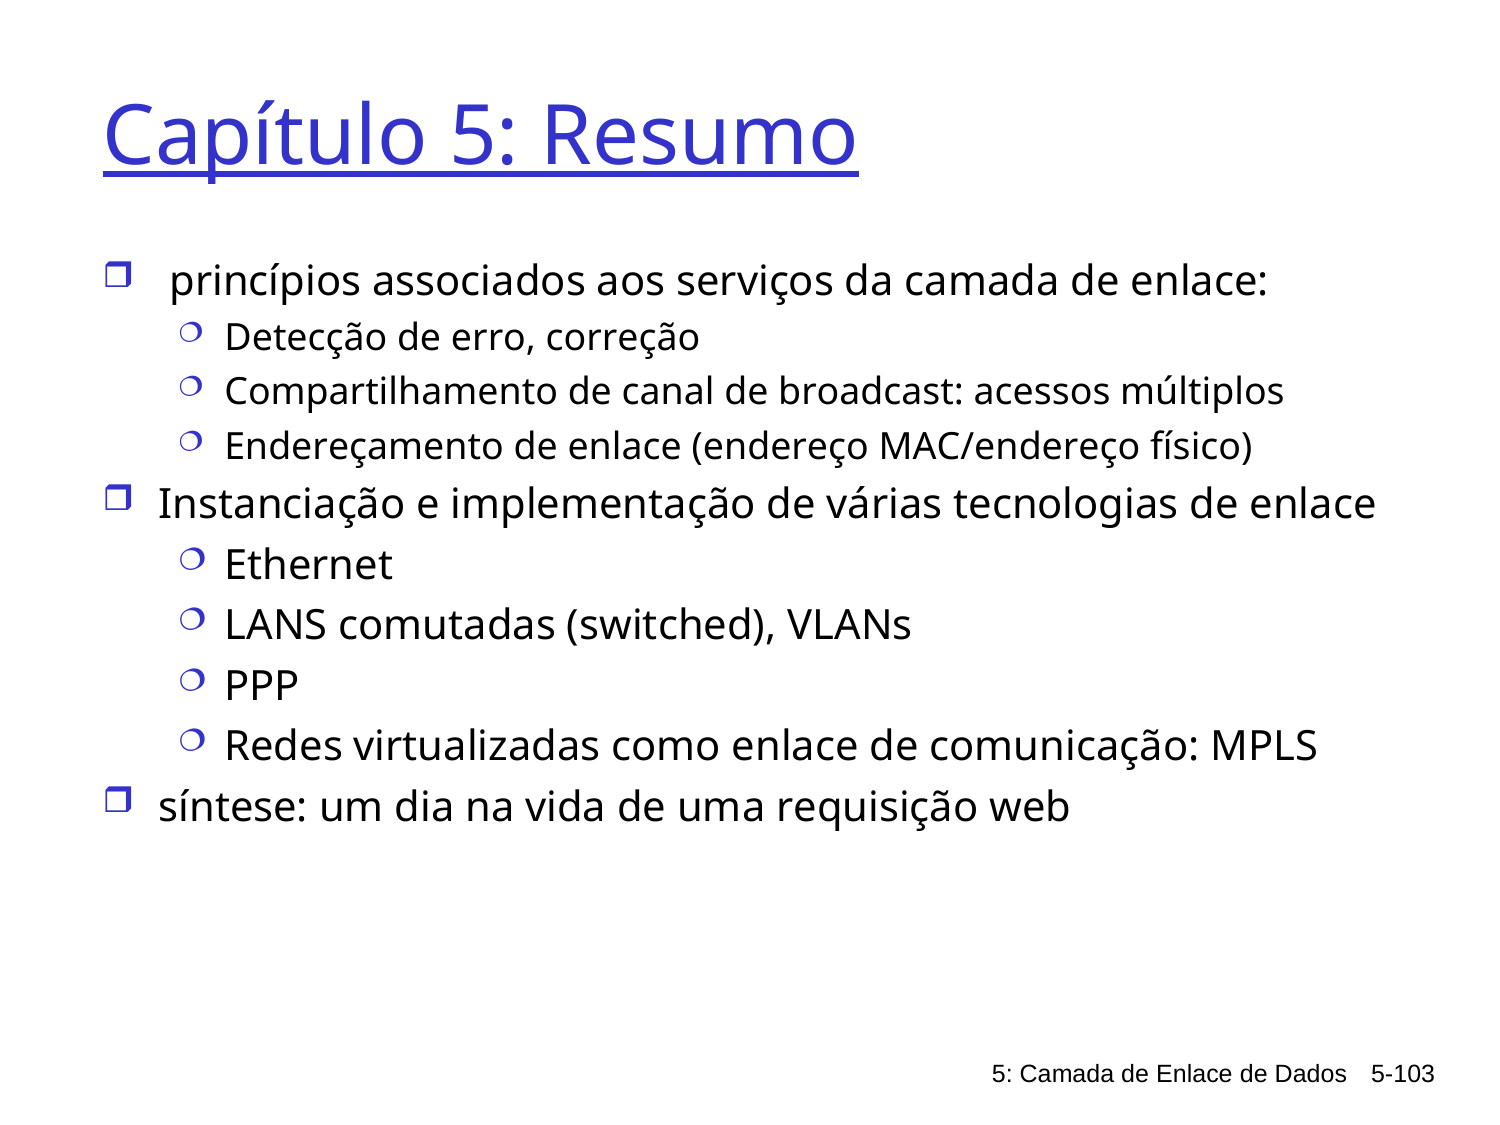

# Capítulo 5: Resumo
 princípios associados aos serviços da camada de enlace:
Detecção de erro, correção
Compartilhamento de canal de broadcast: acessos múltiplos
Endereçamento de enlace (endereço MAC/endereço físico)
Instanciação e implementação de várias tecnologias de enlace
Ethernet
LANS comutadas (switched), VLANs
PPP
Redes virtualizadas como enlace de comunicação: MPLS
síntese: um dia na vida de uma requisição web
5: Camada de Enlace de Dados